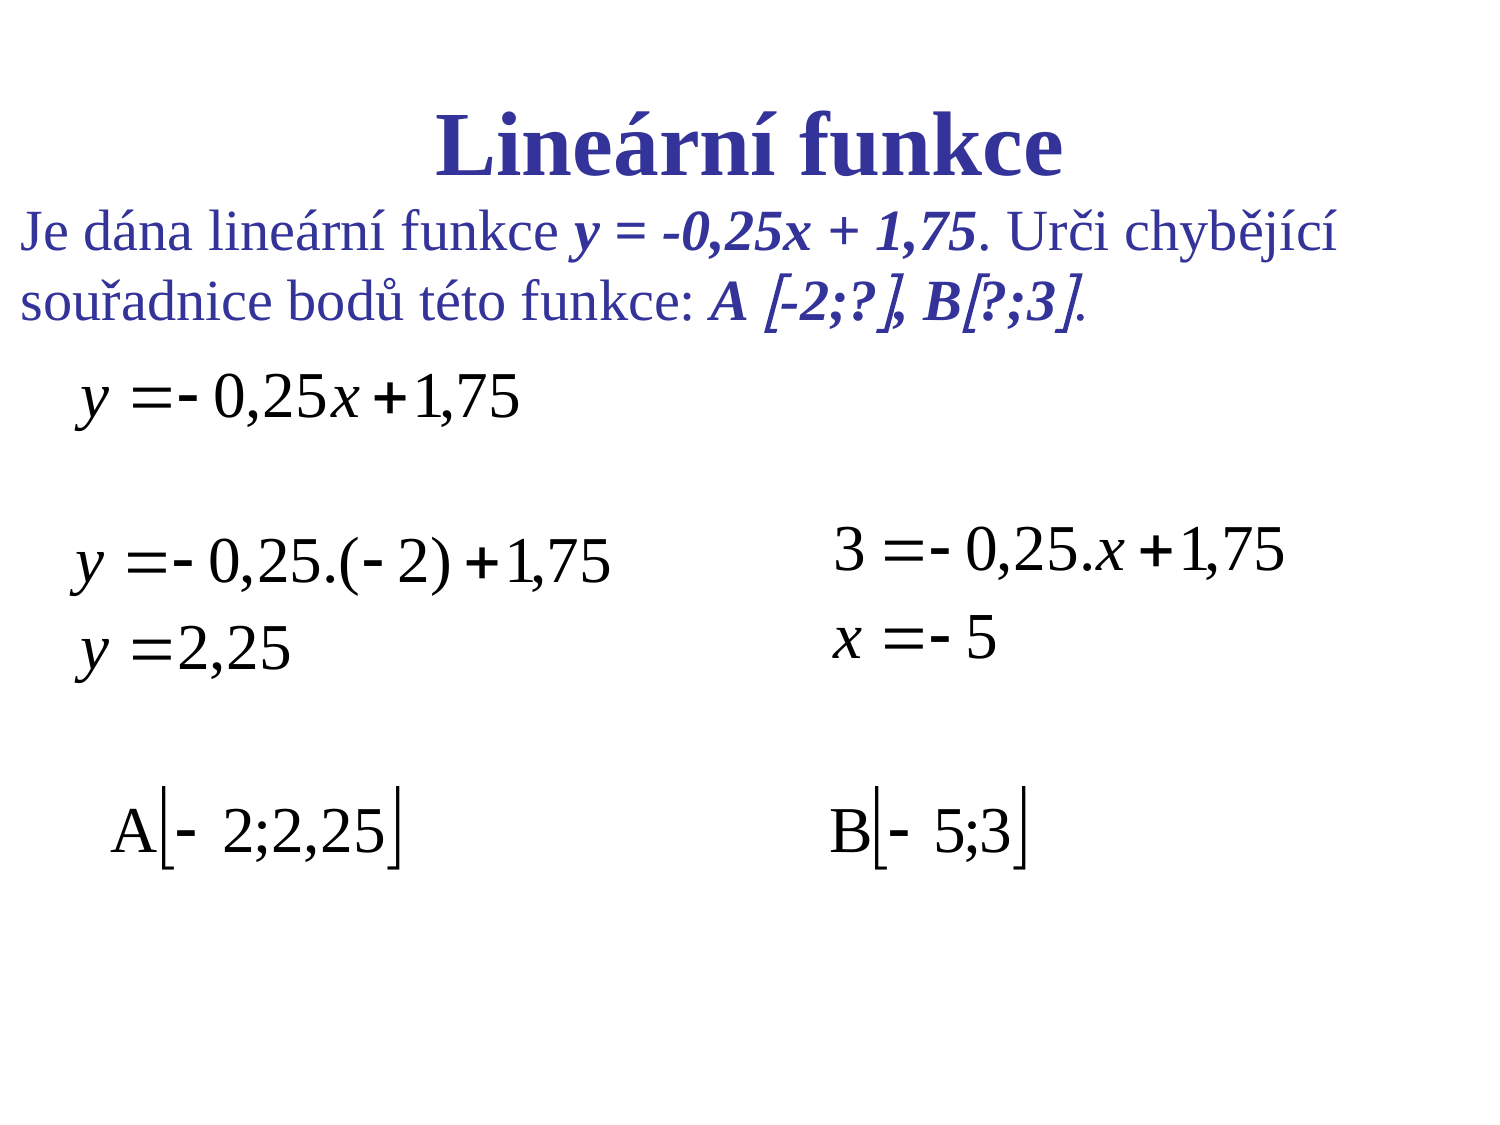

Lineární funkce
Je dána lineární funkce y = -0,25x + 1,75. Urči chybějící
souřadnice bodů této funkce: A -2;?, B?;3.